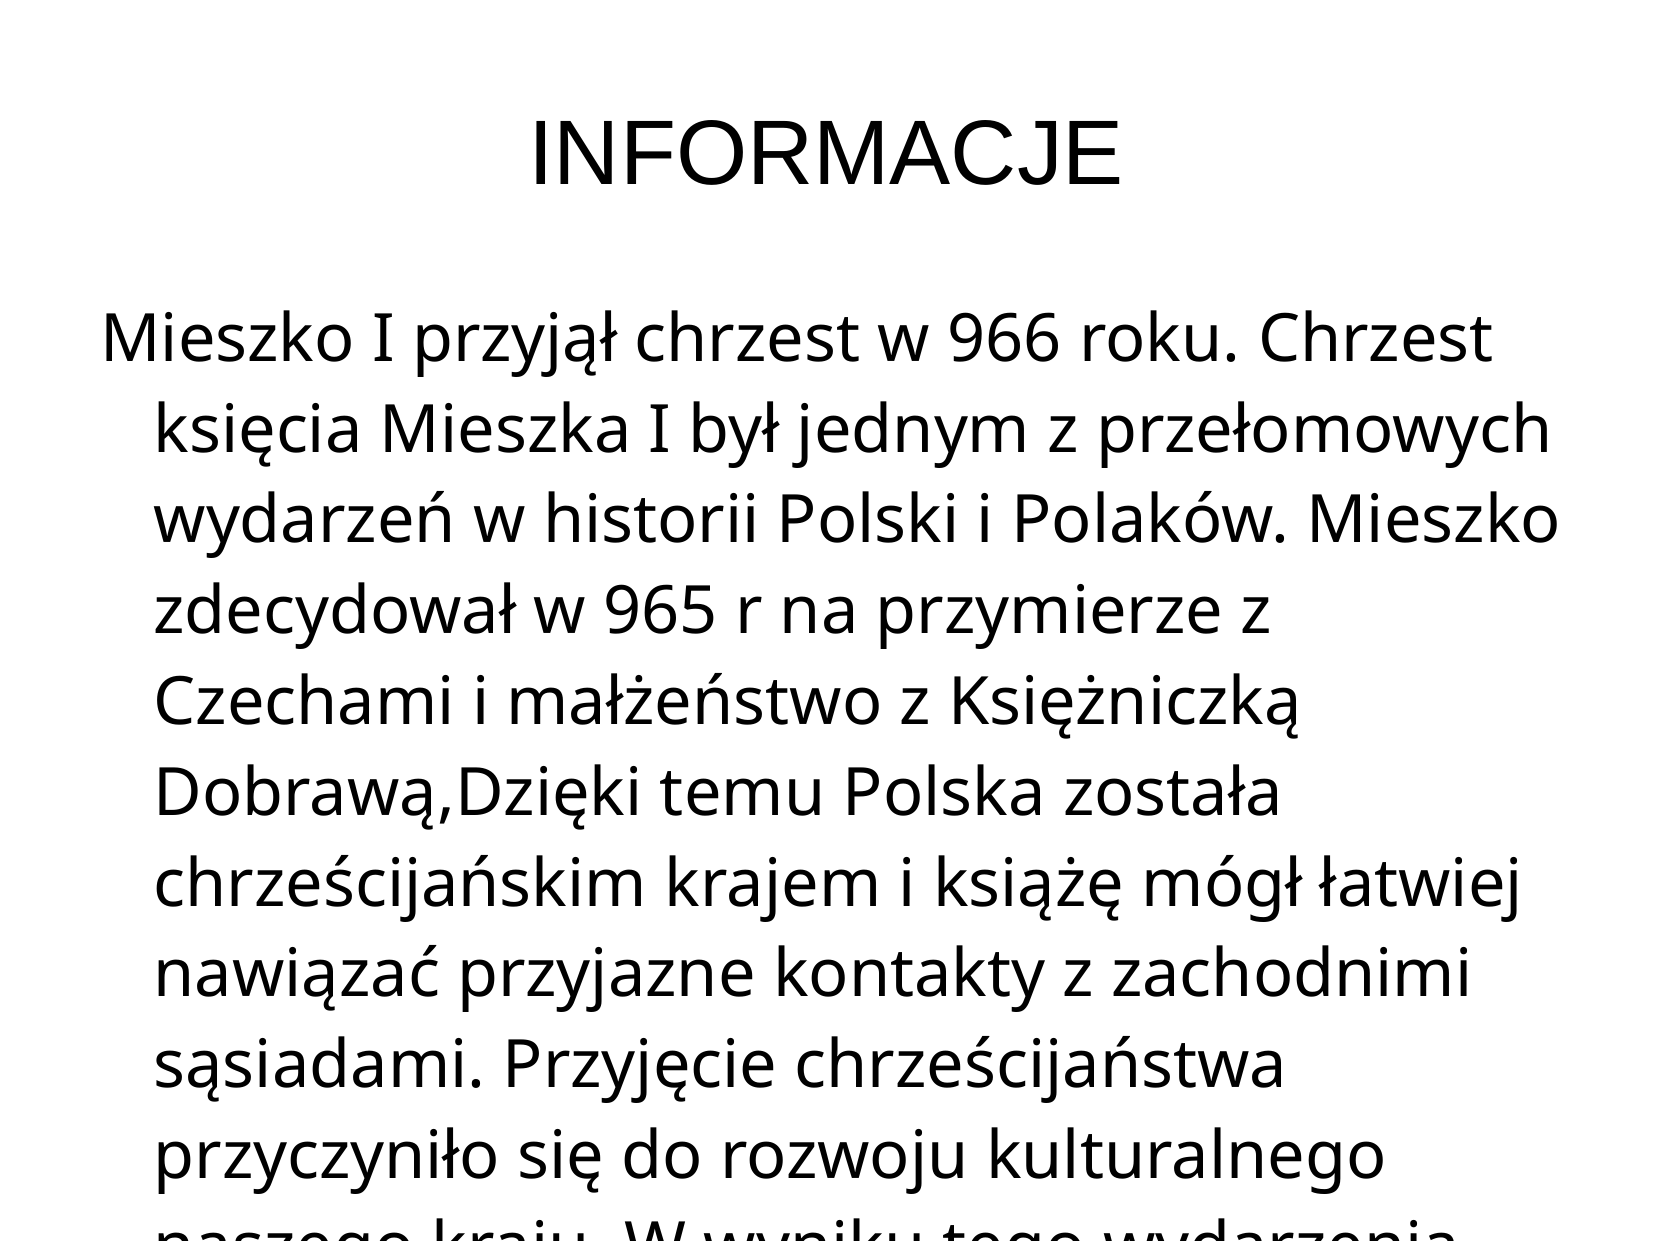

# INFORMACJE
Mieszko I przyjął chrzest w 966 roku. Chrzest księcia Mieszka I był jednym z przełomowych wydarzeń w historii Polski i Polaków. Mieszko zdecydował w 965 r na przymierze z Czechami i małżeństwo z Księżniczką Dobrawą,Dzięki temu Polska została chrześcijańskim krajem i książę mógł łatwiej nawiązać przyjazne kontakty z zachodnimi sąsiadami. Przyjęcie chrześcijaństwa przyczyniło się do rozwoju kulturalnego naszego kraju. W wyniku tego wydarzenia powstało dużo kościołów.